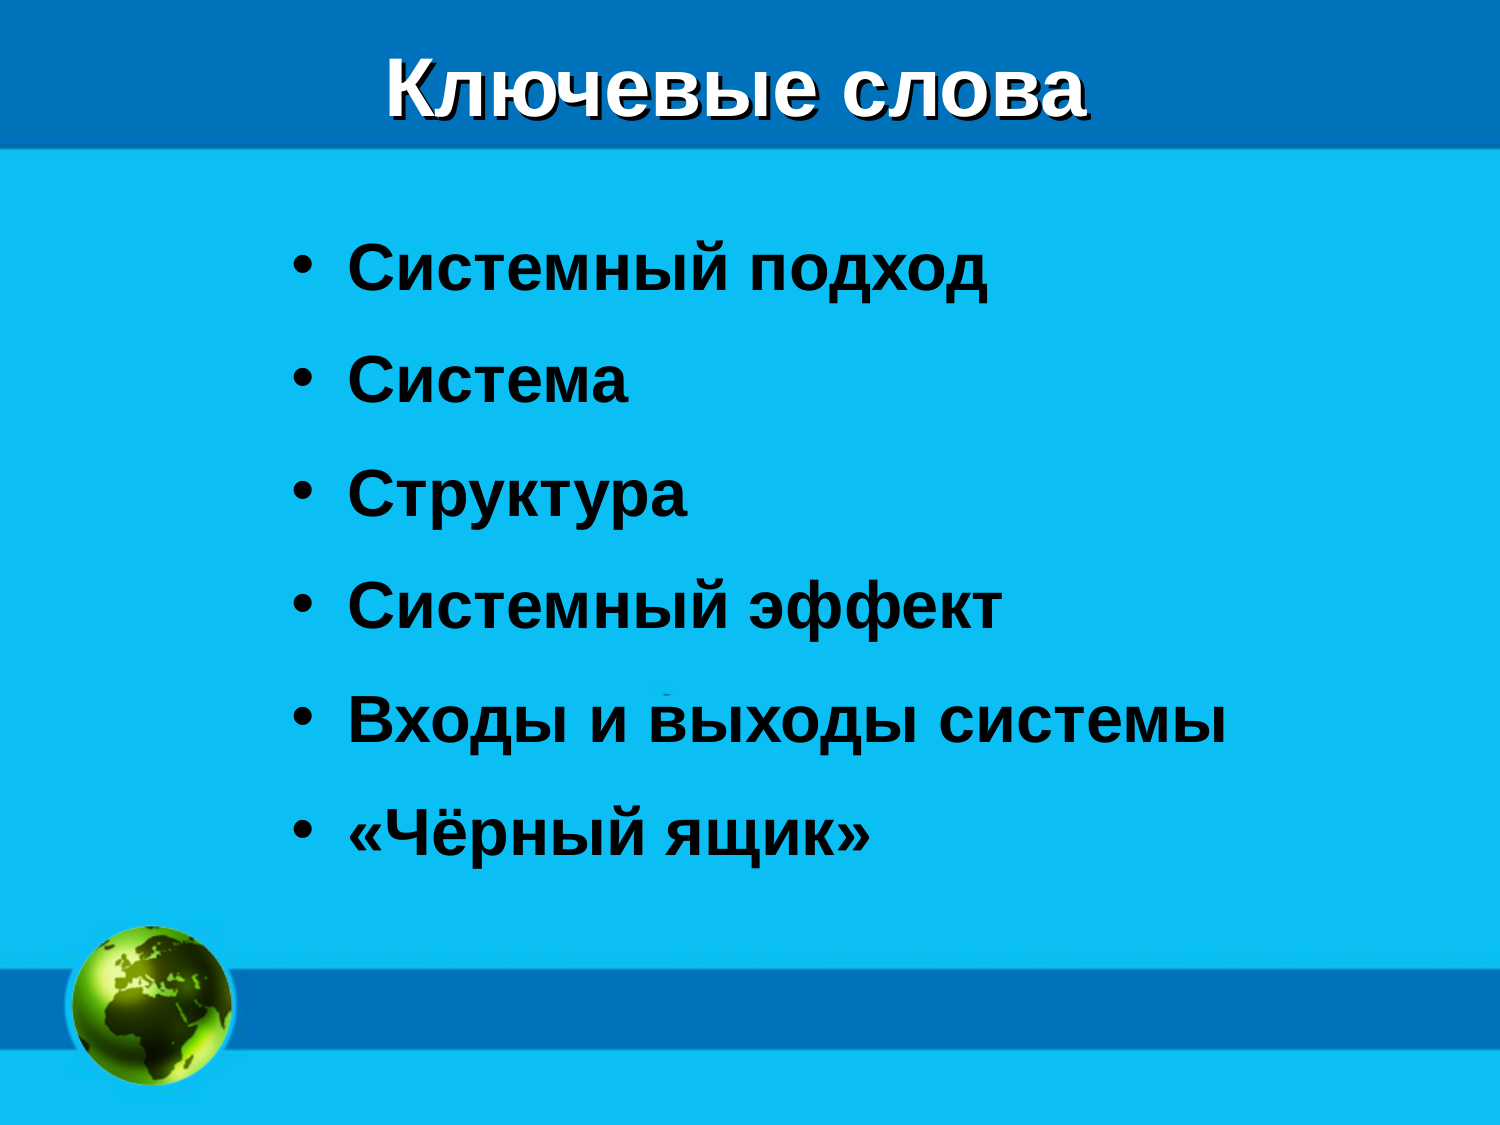

# Ключевые слова
Системный подход
Система
Структура
Системный эффект
Входы и выходы системы
«Чёрный ящик»